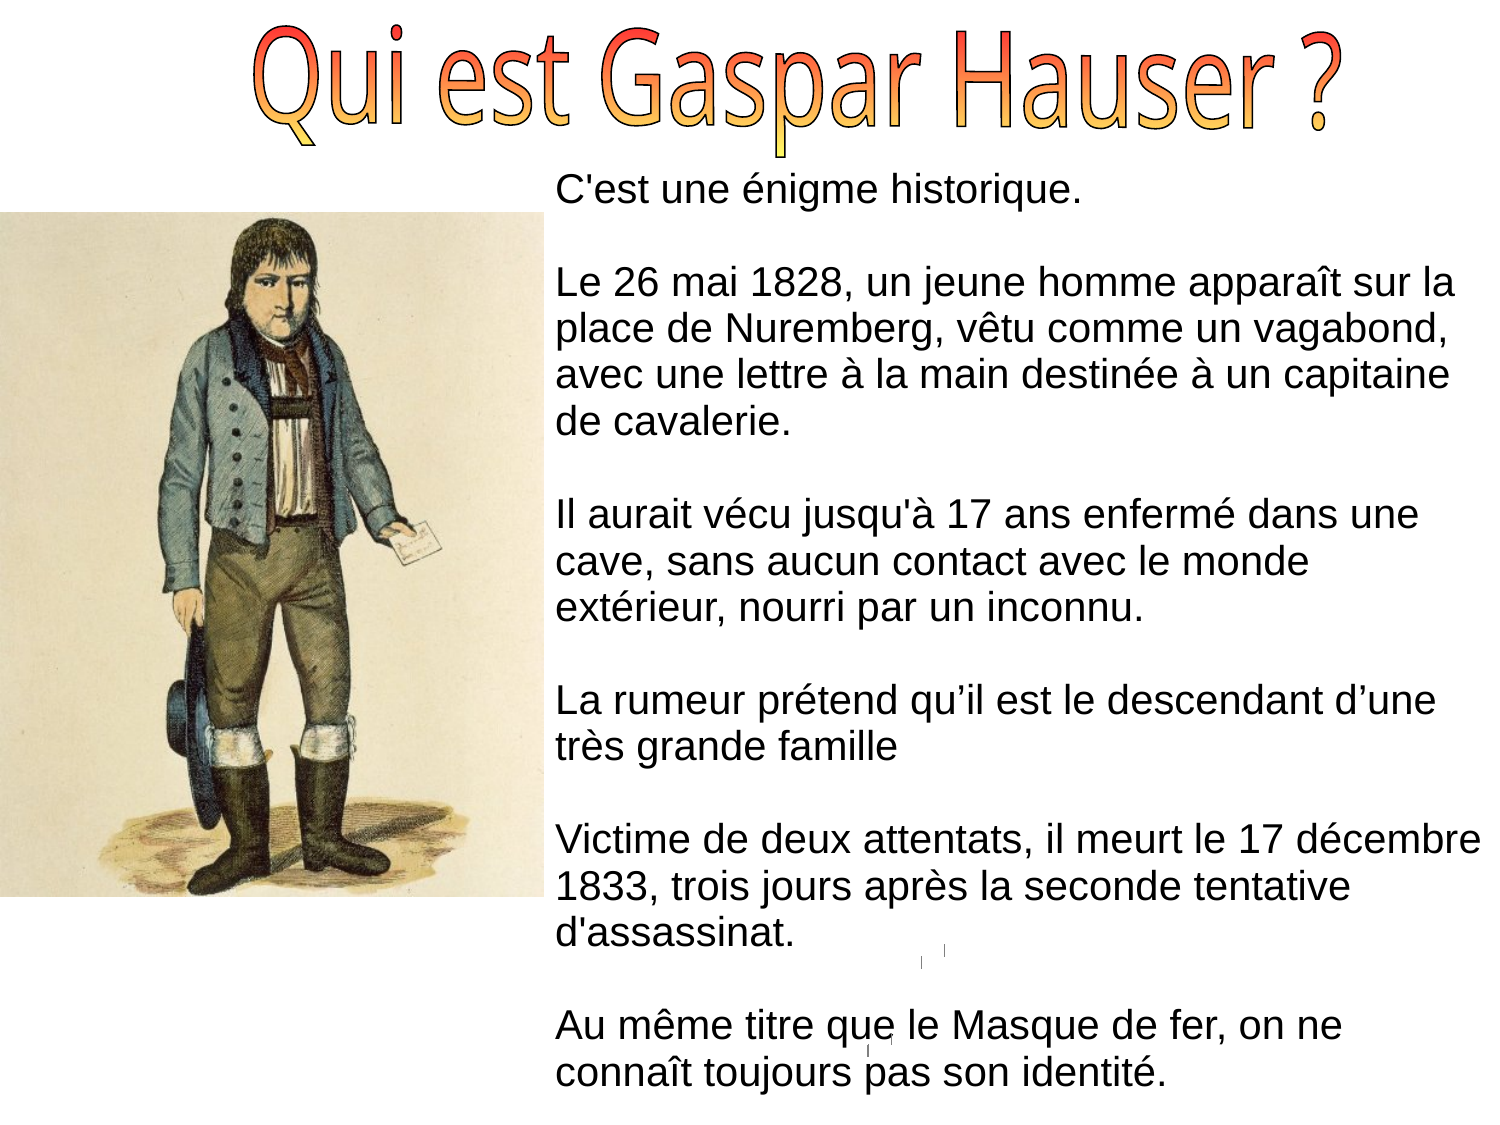

Qui est Gaspar Hauser ?
# C'est une énigme historique. Le 26 mai 1828, un jeune homme apparaît sur la place de Nuremberg, vêtu comme un vagabond, avec une lettre à la main destinée à un capitaine de cavalerie. Il aurait vécu jusqu'à 17 ans enfermé dans une cave, sans aucun contact avec le monde extérieur, nourri par un inconnu. La rumeur prétend qu’il est le descendant d’une très grande famille Victime de deux attentats, il meurt le 17 décembre 1833, trois jours après la seconde tentative d'assassinat. Au même titre que le Masque de fer, on ne connaît toujours pas son identité.